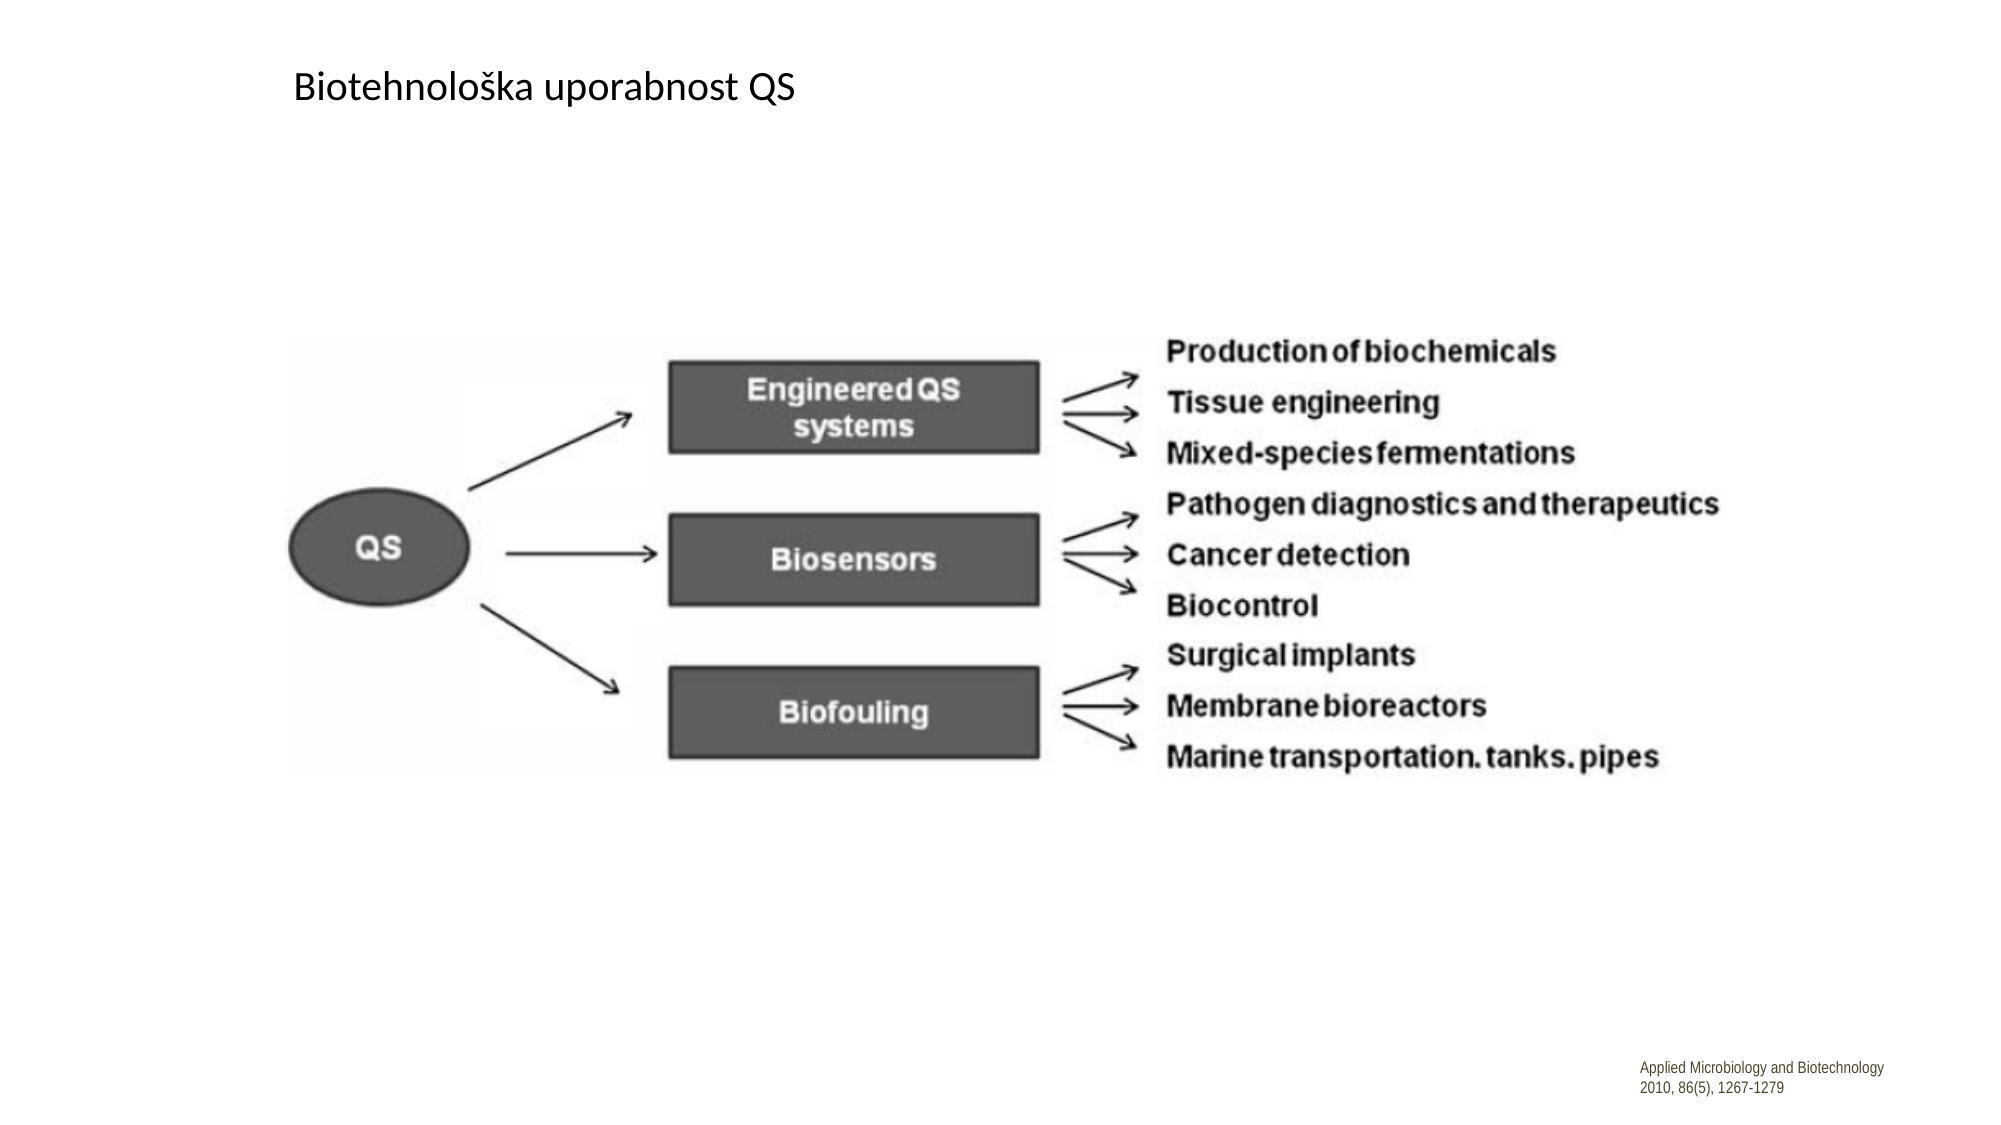

Biotehnološka uporabnost QS
Applied Microbiology and Biotechnology
2010, 86(5), 1267-1279